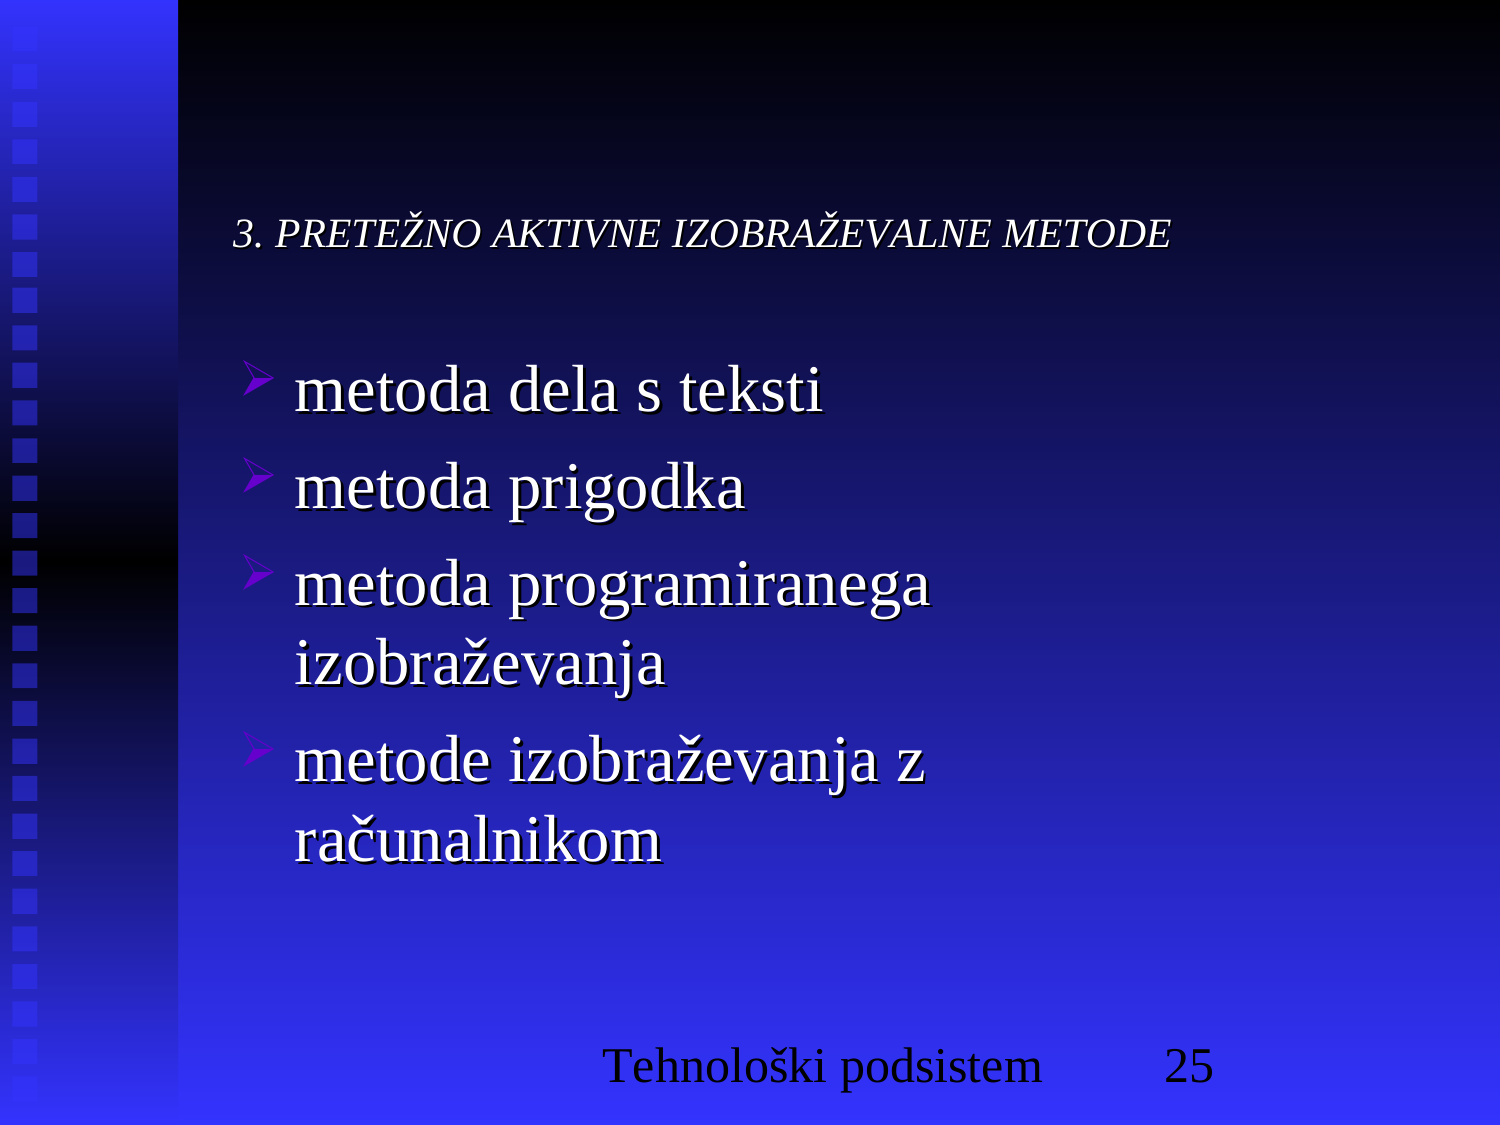

# 3. PRETEŽNO AKTIVNE IZOBRAŽEVALNE METODE
metoda dela s teksti
metoda prigodka
metoda programiranega izobraževanja
metode izobraževanja z računalnikom
Tehnološki podsistem
25